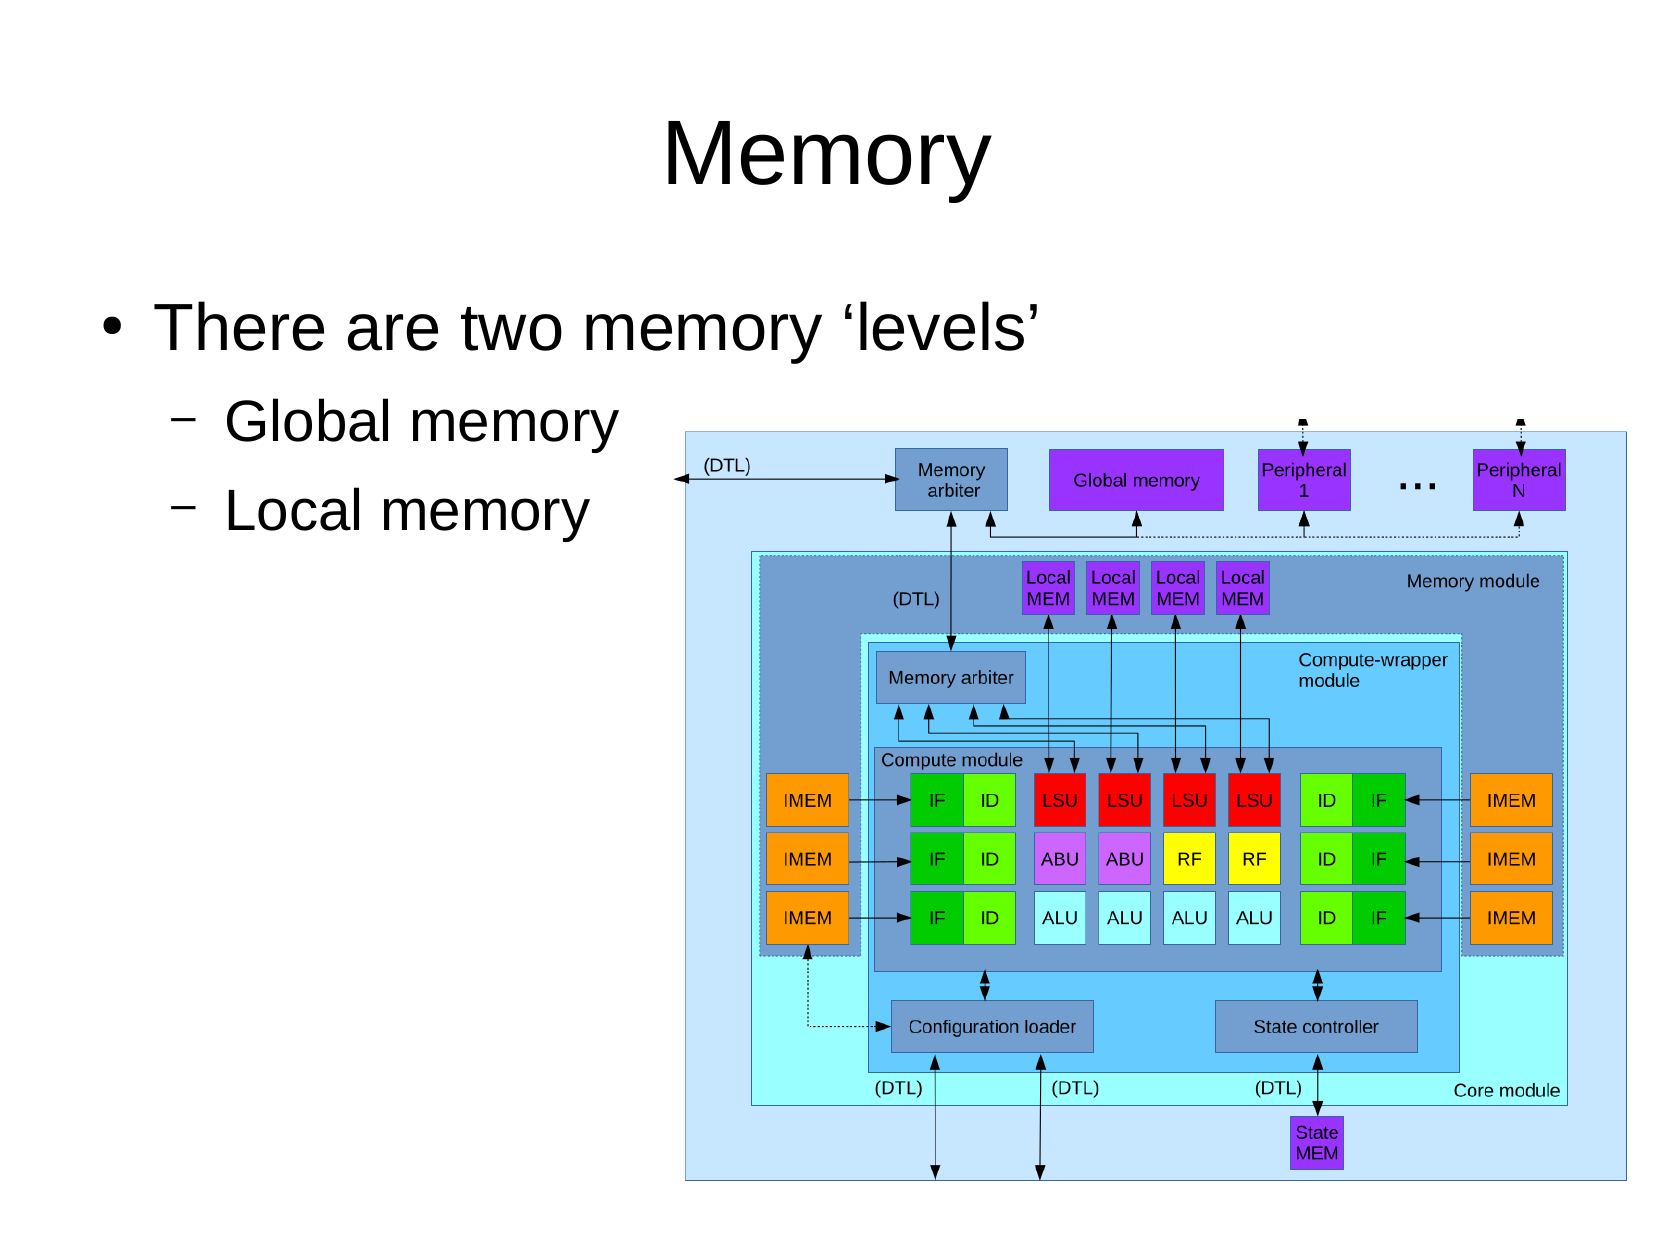

# Memory
There are two memory ‘levels’
Global memory
Local memory
81